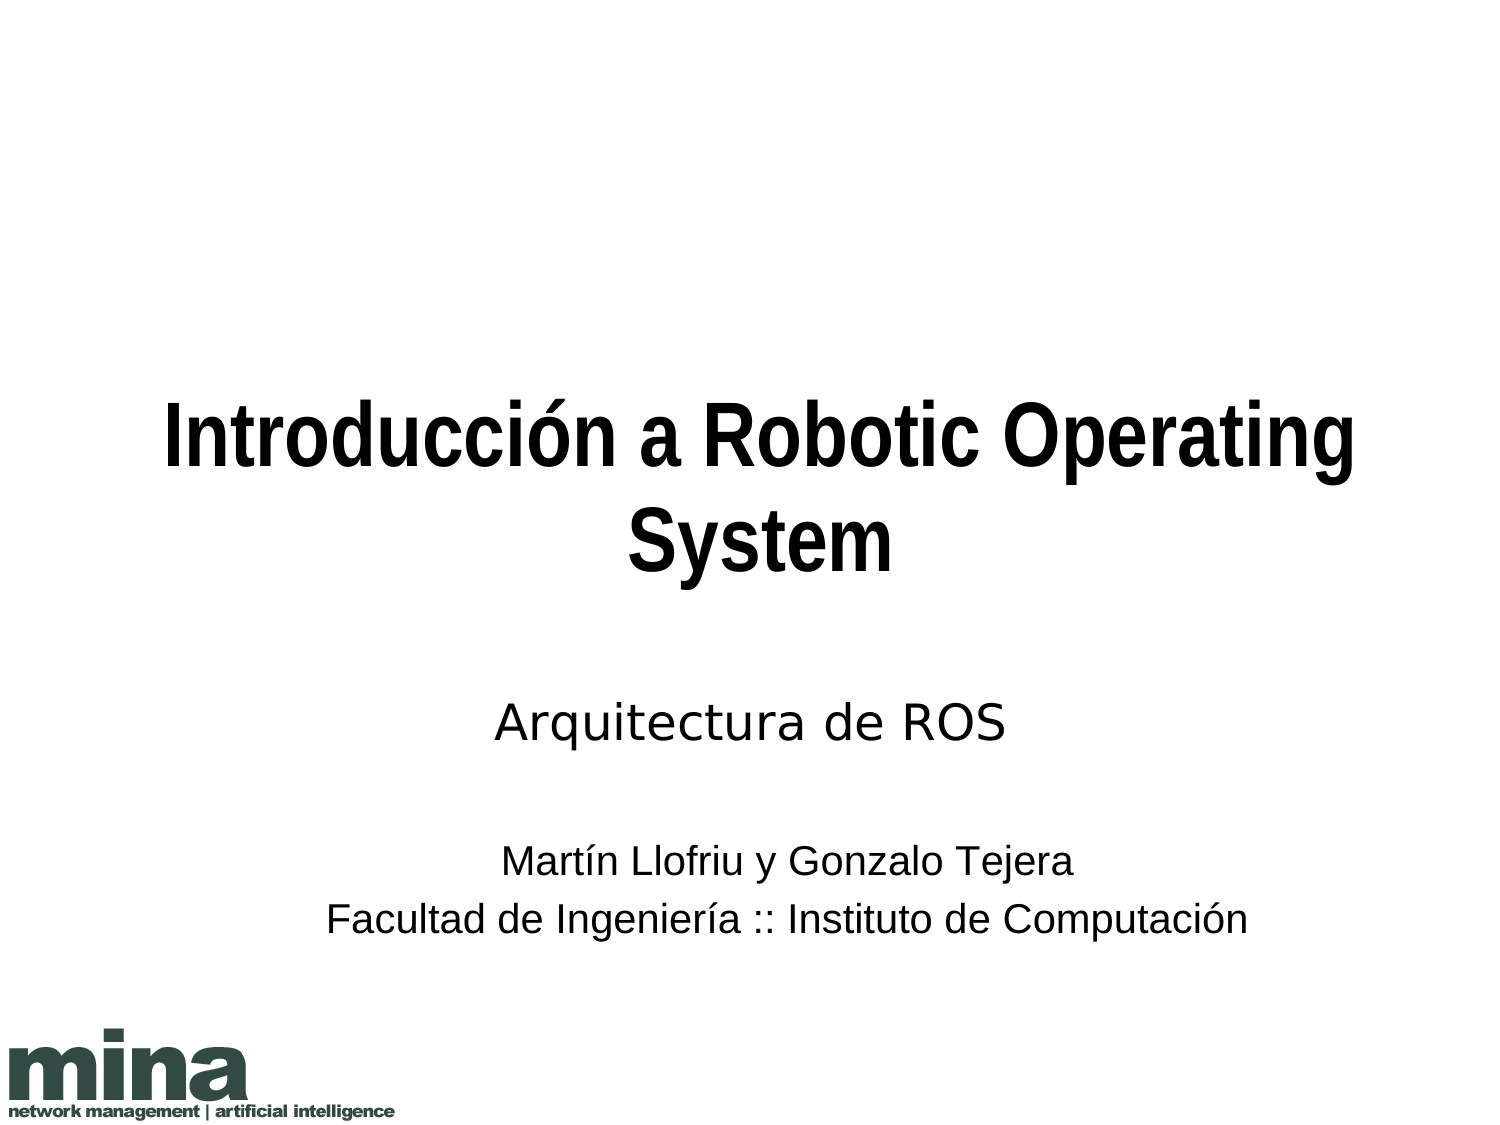

# Introducción a Robotic Operating System
Arquitectura de ROS
Martín Llofriu y Gonzalo Tejera
Facultad de Ingeniería :: Instituto de Computación